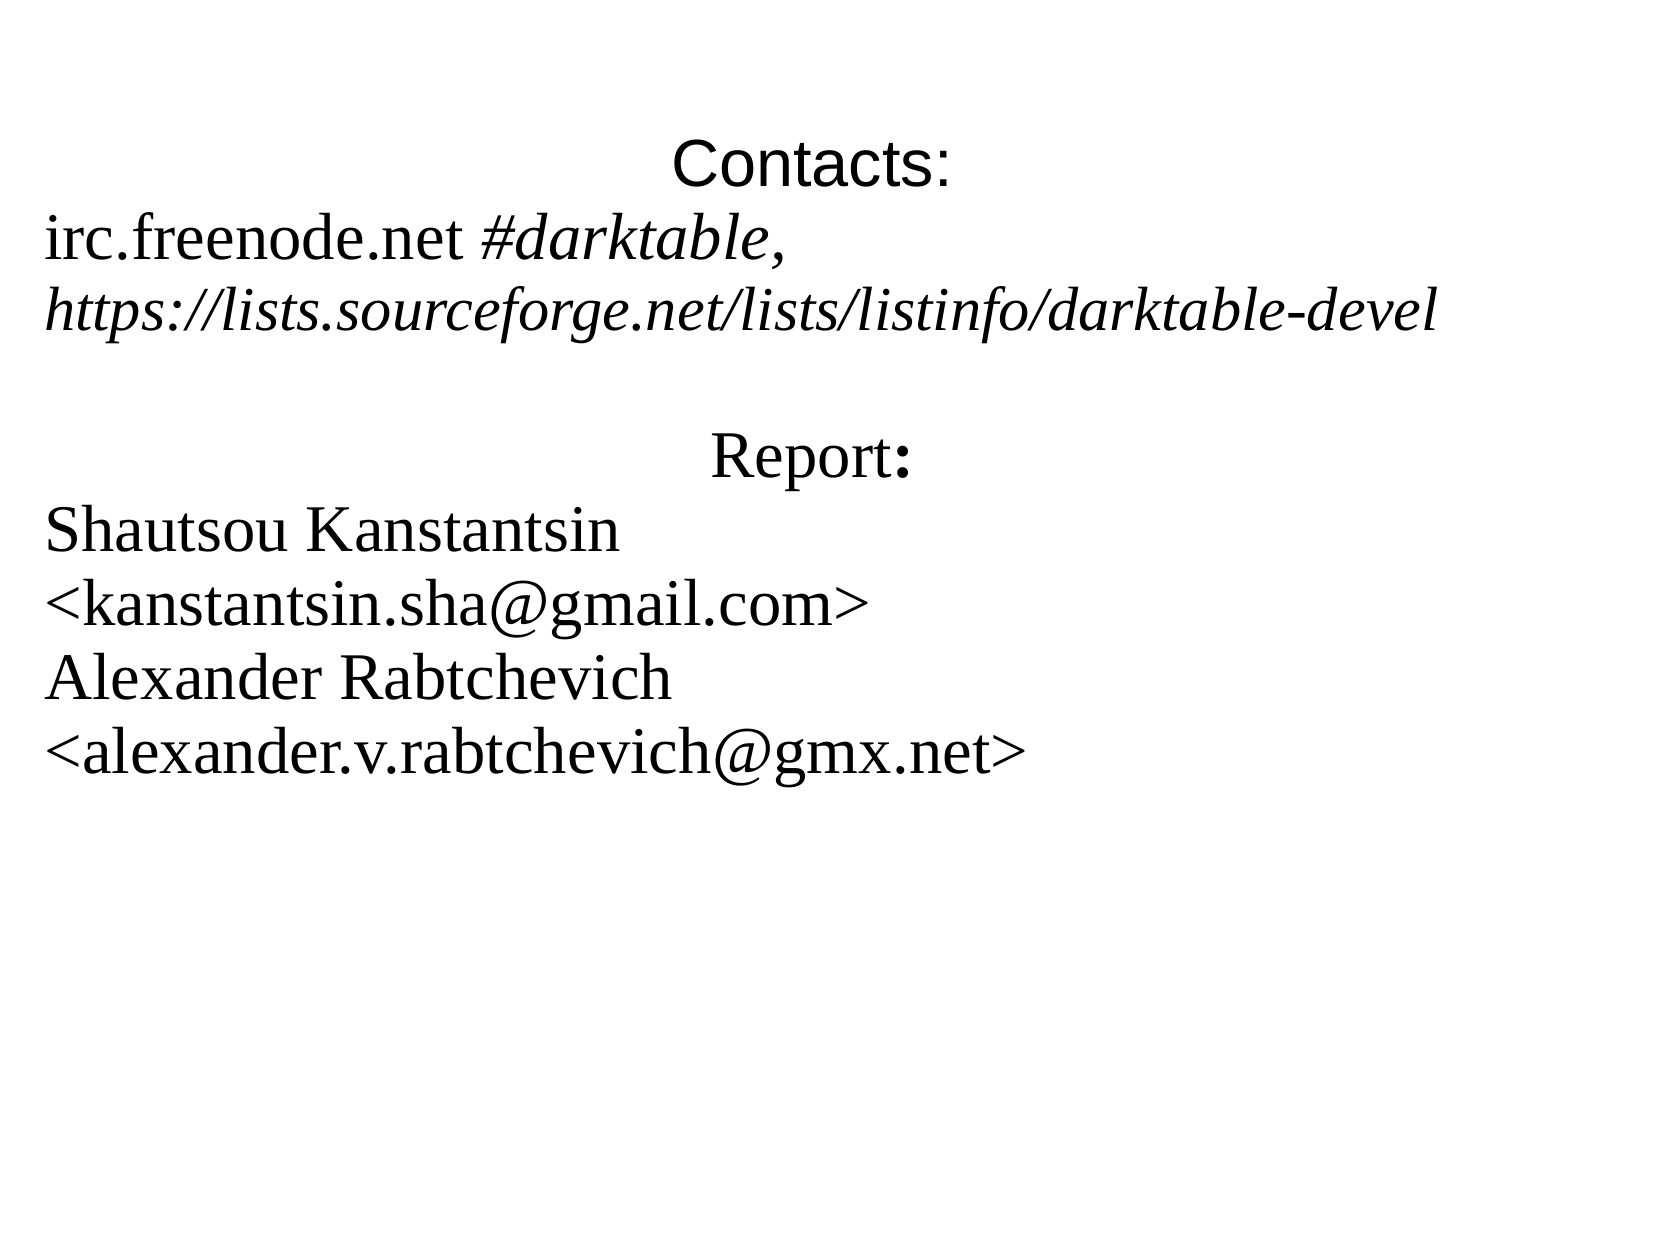

Contacts:
irc.freenode.net #darktable,
https://lists.sourceforge.net/lists/listinfo/darktable-devel
Report:
Shautsou Kanstantsin
<kanstantsin.sha@gmail.com>
Alexander Rabtchevich <alexander.v.rabtchevich@gmx.net>